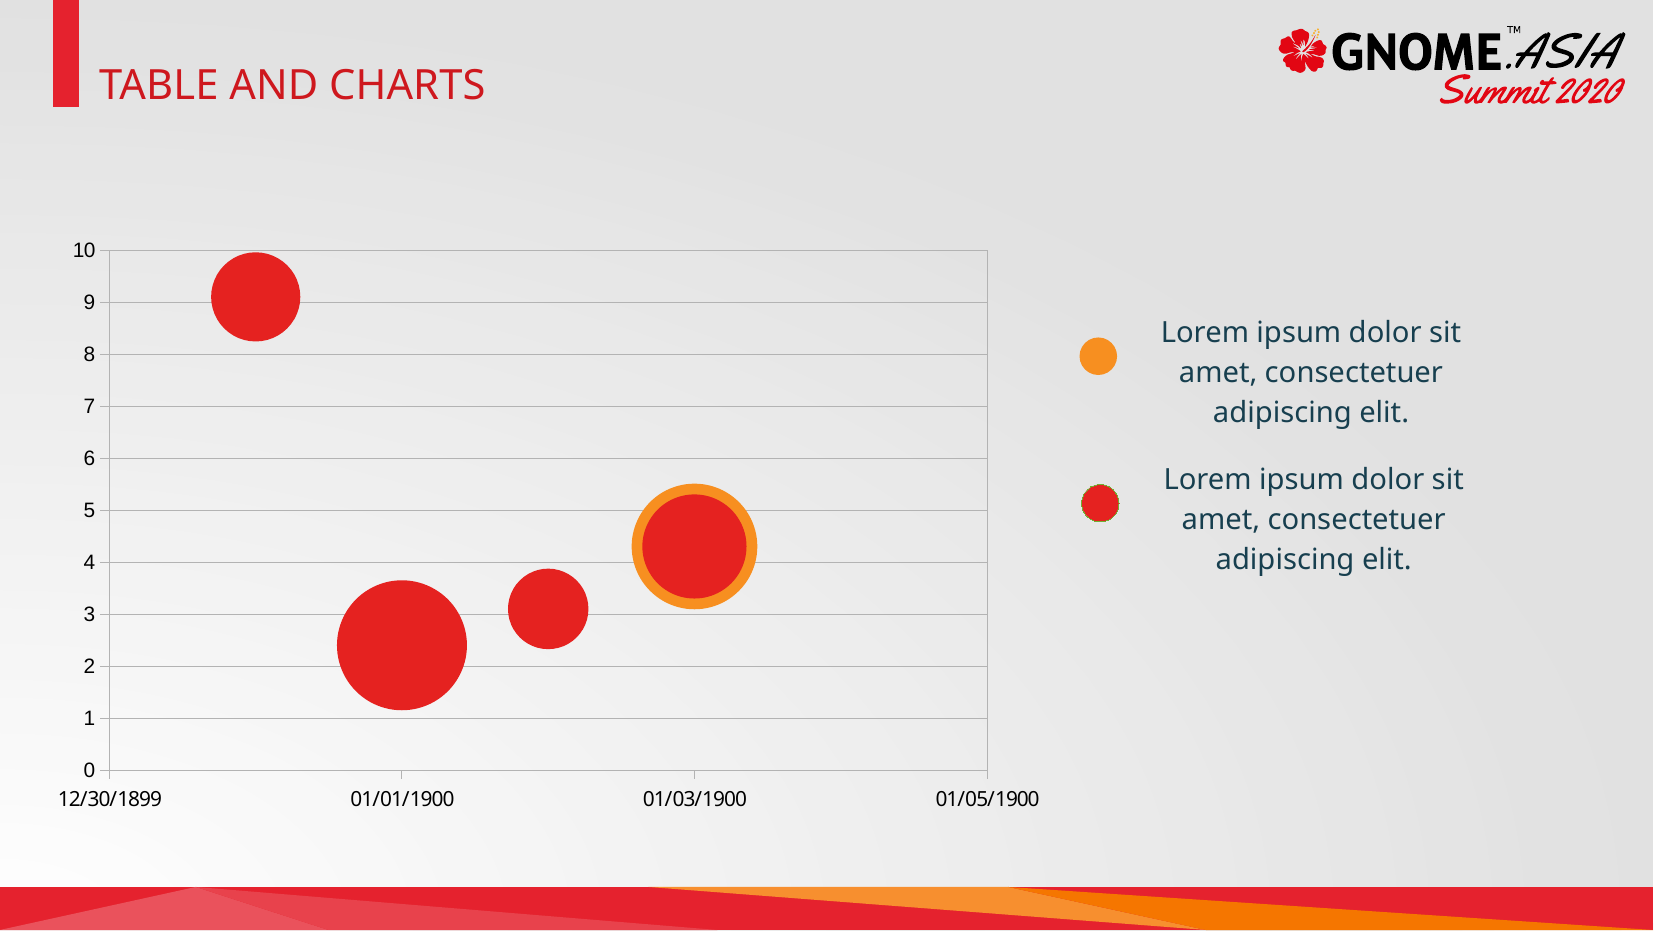

# TABLE AND CHARTS
### Chart
| Category | Column 2 | Column 3 |
|---|---|---|Lorem ipsum dolor sit amet, consectetuer adipiscing elit.
Lorem ipsum dolor sit amet, consectetuer adipiscing elit.